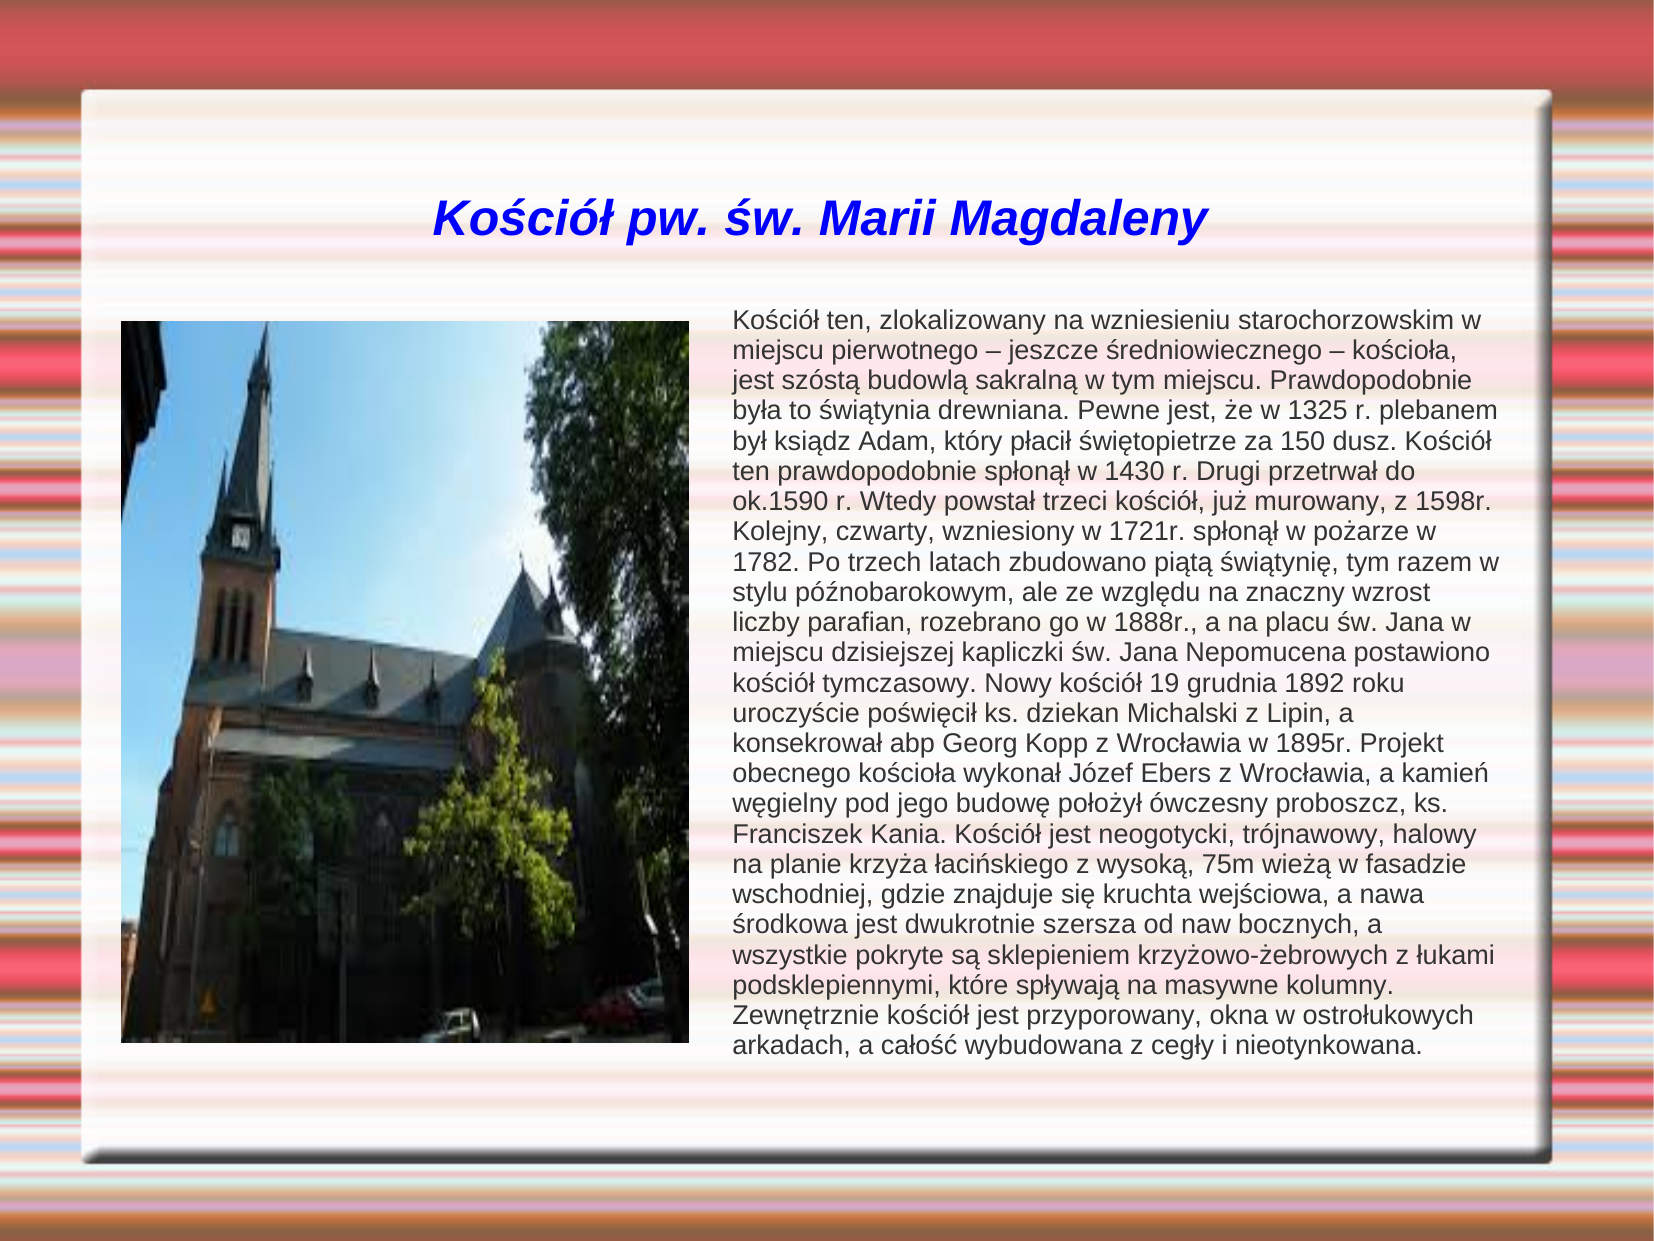

# Kościół pw. św. Marii Magdaleny
Kościół ten, zlokalizowany na wzniesieniu starochorzowskim w miejscu pierwotnego – jeszcze średniowiecznego – kościoła, jest szóstą budowlą sakralną w tym miejscu. Prawdopodobnie była to świątynia drewniana. Pewne jest, że w 1325 r. plebanem był ksiądz Adam, który płacił świętopietrze za 150 dusz. Kościół ten prawdopodobnie spłonął w 1430 r. Drugi przetrwał do ok.1590 r. Wtedy powstał trzeci kościół, już murowany, z 1598r. Kolejny, czwarty, wzniesiony w 1721r. spłonął w pożarze w 1782. Po trzech latach zbudowano piątą świątynię, tym razem w stylu późnobarokowym, ale ze względu na znaczny wzrost liczby parafian, rozebrano go w 1888r., a na placu św. Jana w miejscu dzisiejszej kapliczki św. Jana Nepomucena postawiono kościół tymczasowy. Nowy kościół 19 grudnia 1892 roku uroczyście poświęcił ks. dziekan Michalski z Lipin, a konsekrował abp Georg Kopp z Wrocławia w 1895r. Projekt obecnego kościoła wykonał Józef Ebers z Wrocławia, a kamień węgielny pod jego budowę położył ówczesny proboszcz, ks. Franciszek Kania. Kościół jest neogotycki, trójnawowy, halowy na planie krzyża łacińskiego z wysoką, 75m wieżą w fasadzie wschodniej, gdzie znajduje się kruchta wejściowa, a nawa środkowa jest dwukrotnie szersza od naw bocznych, a wszystkie pokryte są sklepieniem krzyżowo-żebrowych z łukami podsklepiennymi, które spływają na masywne kolumny. Zewnętrznie kościół jest przyporowany, okna w ostrołukowych arkadach, a całość wybudowana z cegły i nieotynkowana.